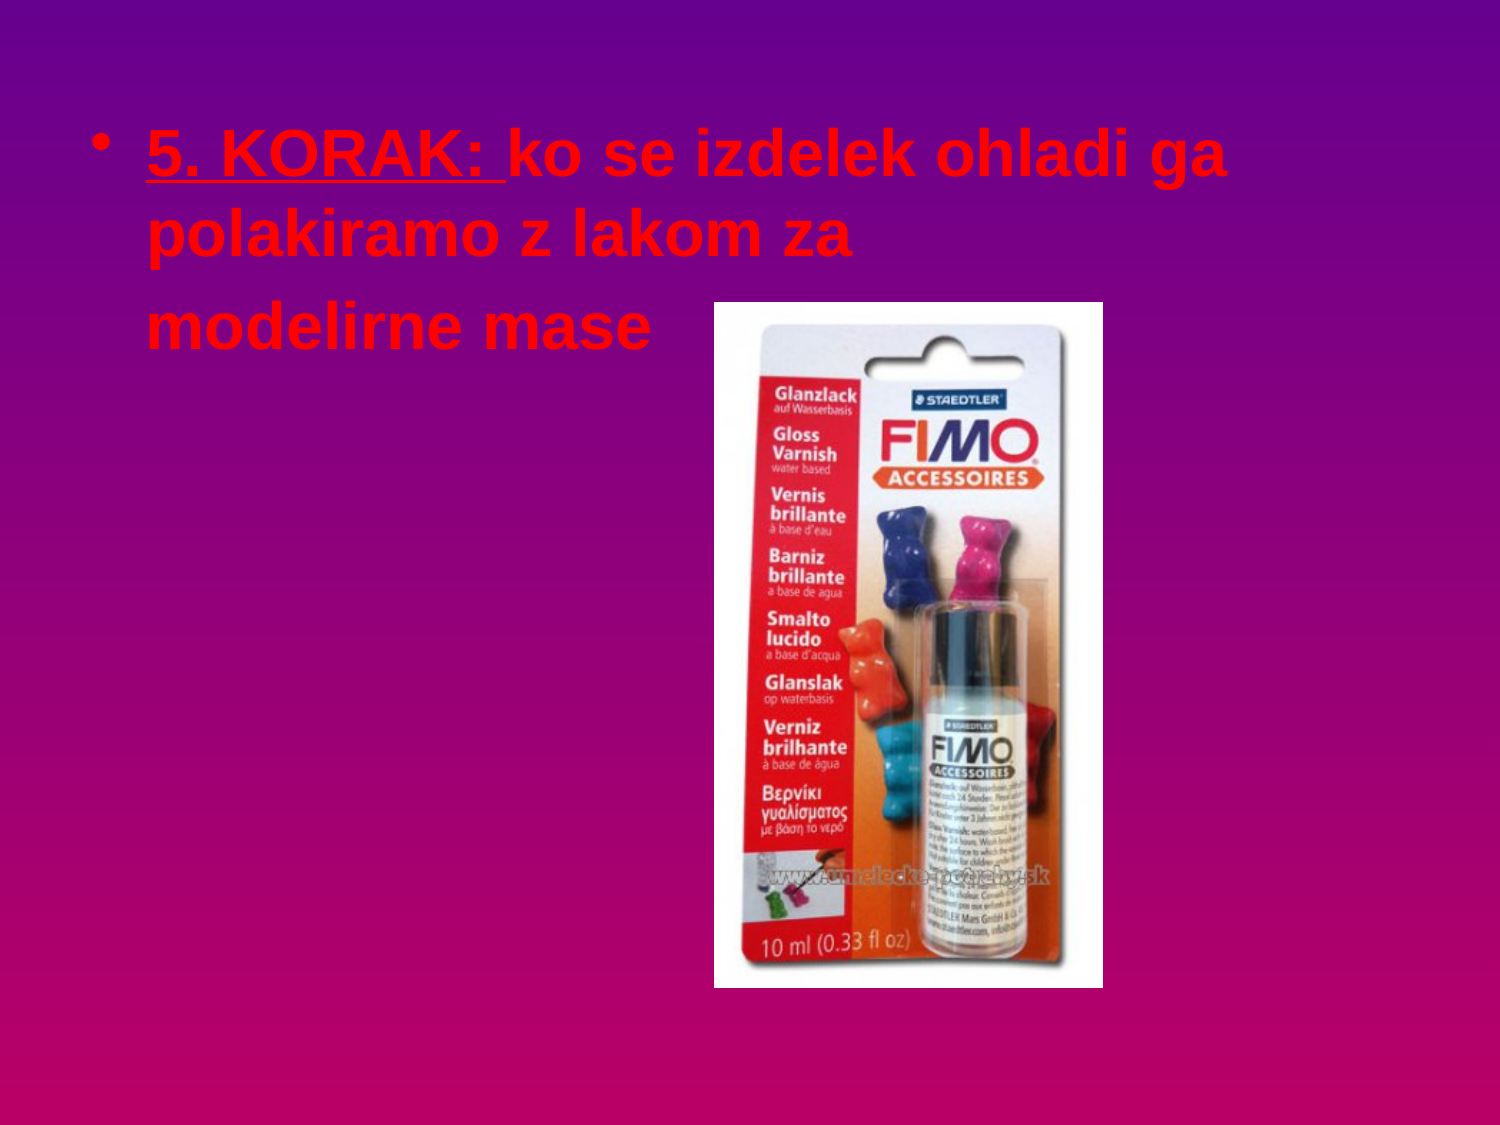

# 5. KORAK: ko se izdelek ohladi ga polakiramo z lakom za
 modelirne mase